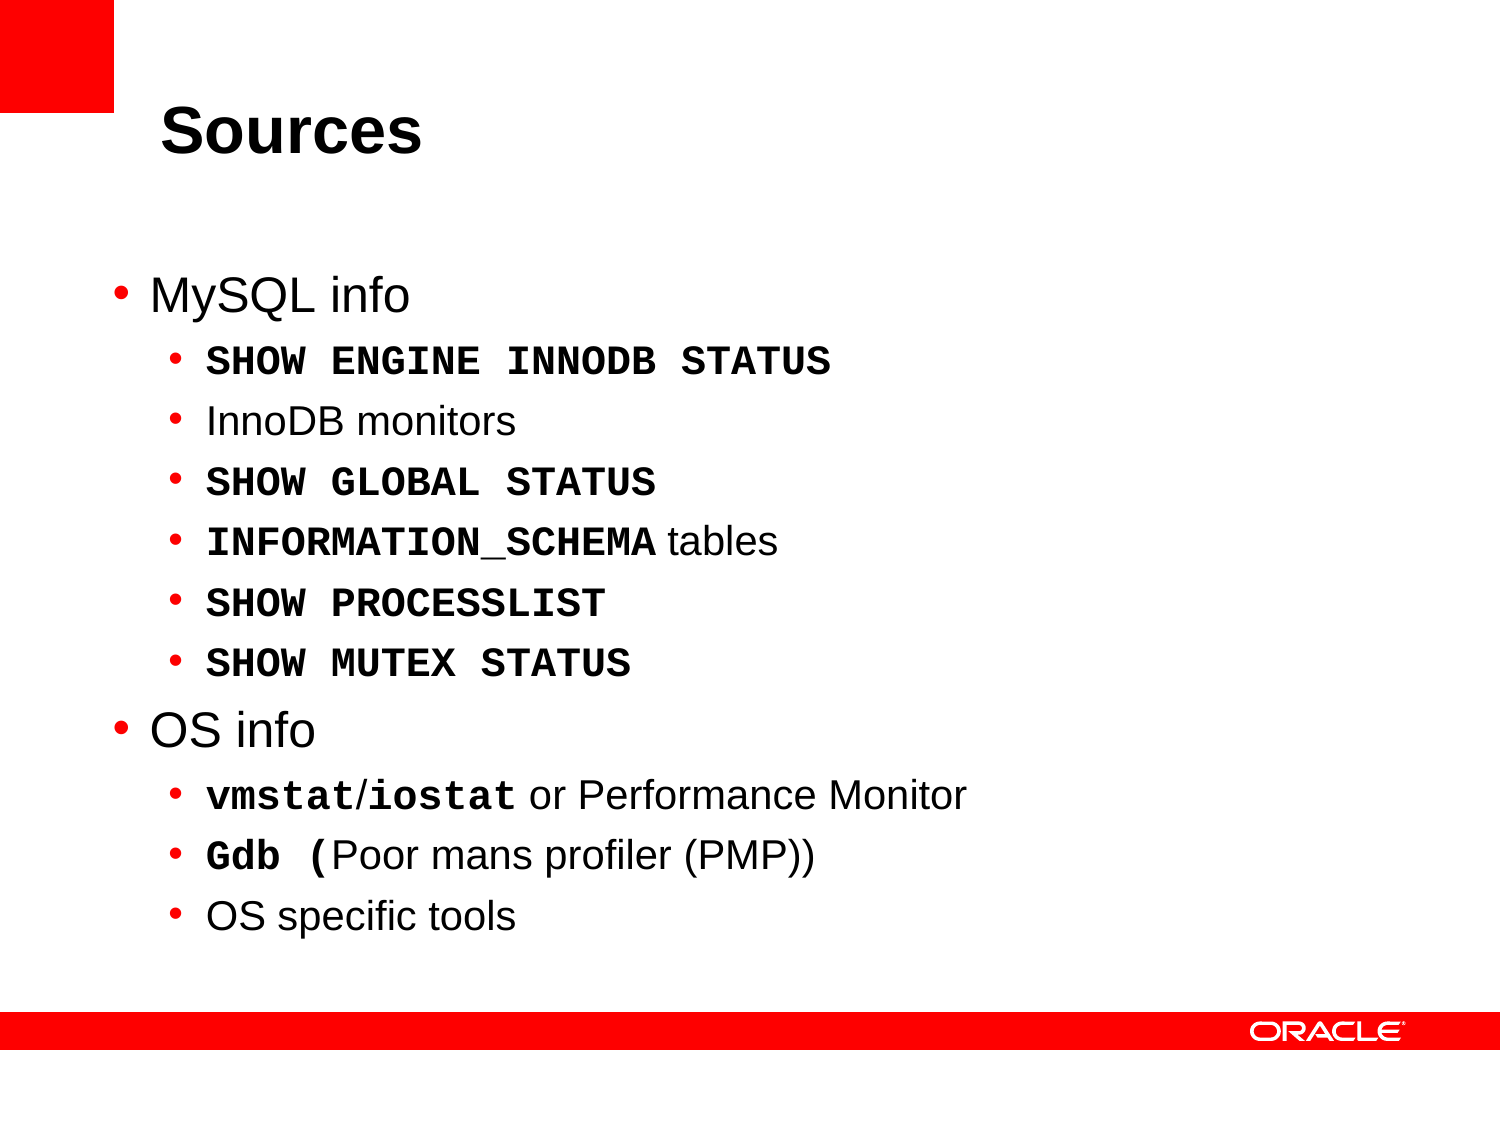

# Sources
MySQL info
SHOW ENGINE INNODB STATUS
InnoDB monitors
SHOW GLOBAL STATUS
INFORMATION_SCHEMA tables
SHOW PROCESSLIST
SHOW MUTEX STATUS
OS info
vmstat/iostat or Performance Monitor
Gdb (Poor mans profiler (PMP))
OS specific tools